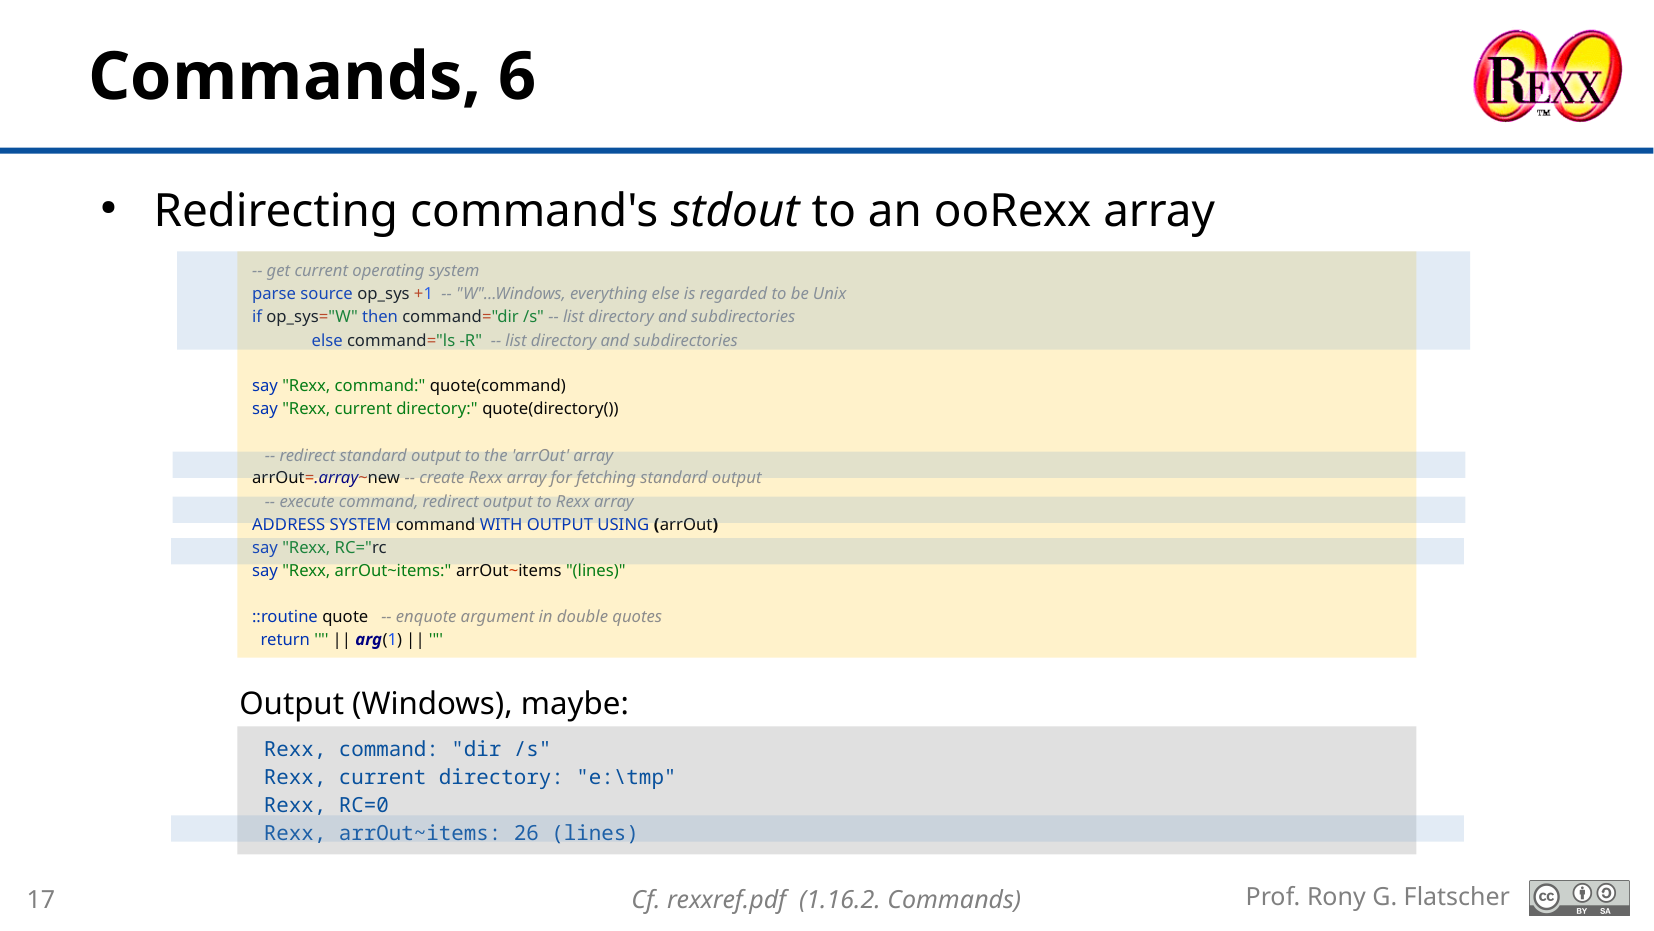

Commands, 6
# Redirecting command's stdout to an ooRexx array
-- get current operating system
parse source op_sys +1 -- "W"...Windows, everything else is regarded to be Unix
if op_sys="W" then command="dir /s" -- list directory and subdirectories
 else command="ls -R" -- list directory and subdirectories
say "Rexx, command:" quote(command)
say "Rexx, current directory:" quote(directory())
 -- redirect standard output to the 'arrOut' array
arrOut=.array~new -- create Rexx array for fetching standard output
 -- execute command, redirect output to Rexx array
ADDRESS SYSTEM command WITH OUTPUT USING (arrOut)
say "Rexx, RC="rc
say "Rexx, arrOut~items:" arrOut~items "(lines)"
::routine quote -- enquote argument in double quotes
 return '"' || arg(1) || '"'
Output (Windows), maybe:
Rexx, command: "dir /s"
Rexx, current directory: "e:\tmp"
Rexx, RC=0
Rexx, arrOut~items: 26 (lines)
Cf. rexxref.pdf (1.16.2. Commands)